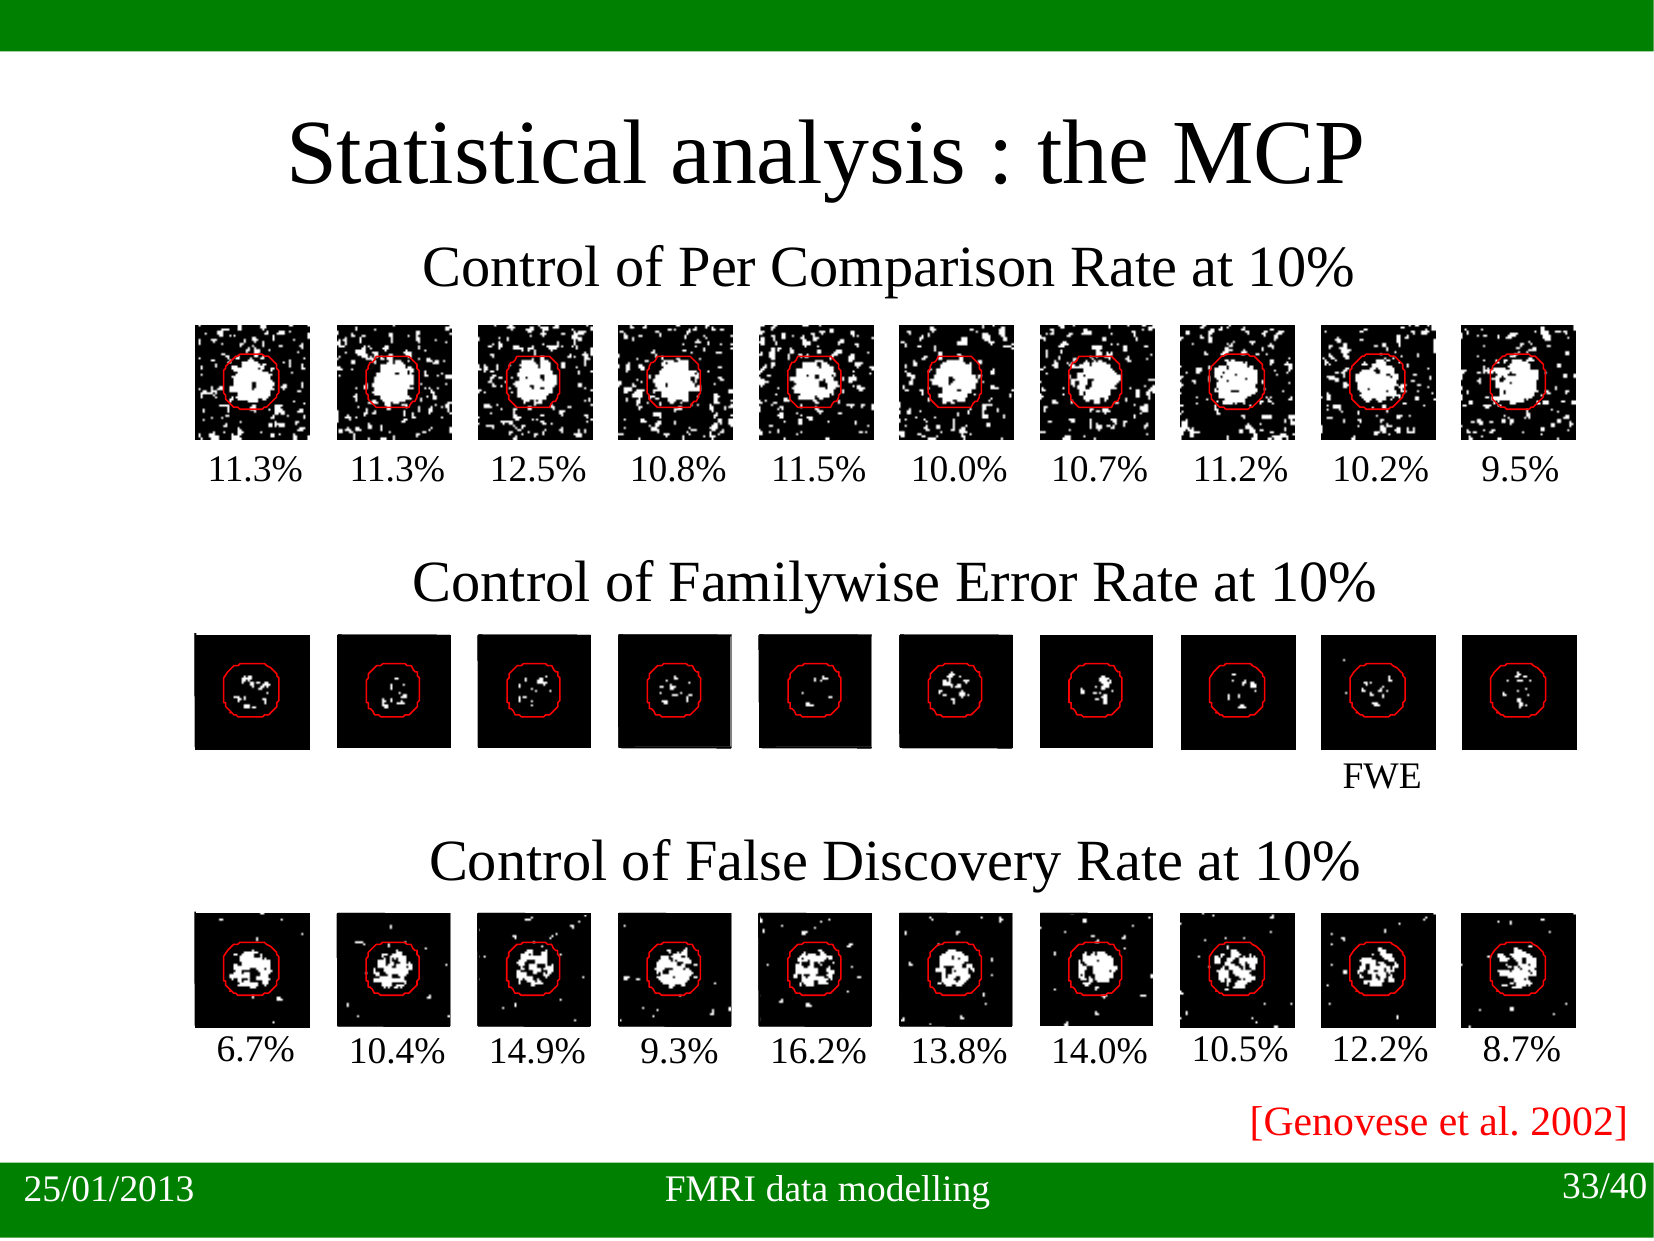

# Statistical analysis : the MCP
Control of Per Comparison Rate at 10%
11.3%
11.3%
12.5%
10.8%
11.5%
10.0%
10.7%
11.2%
10.2%
9.5%
Control of Familywise Error Rate at 10%
FWE
Control of False Discovery Rate at 10%
6.7%
10.5%
12.2%
8.7%
10.4%
14.9%
9.3%
16.2%
13.8%
14.0%
[Genovese et al. 2002]
33